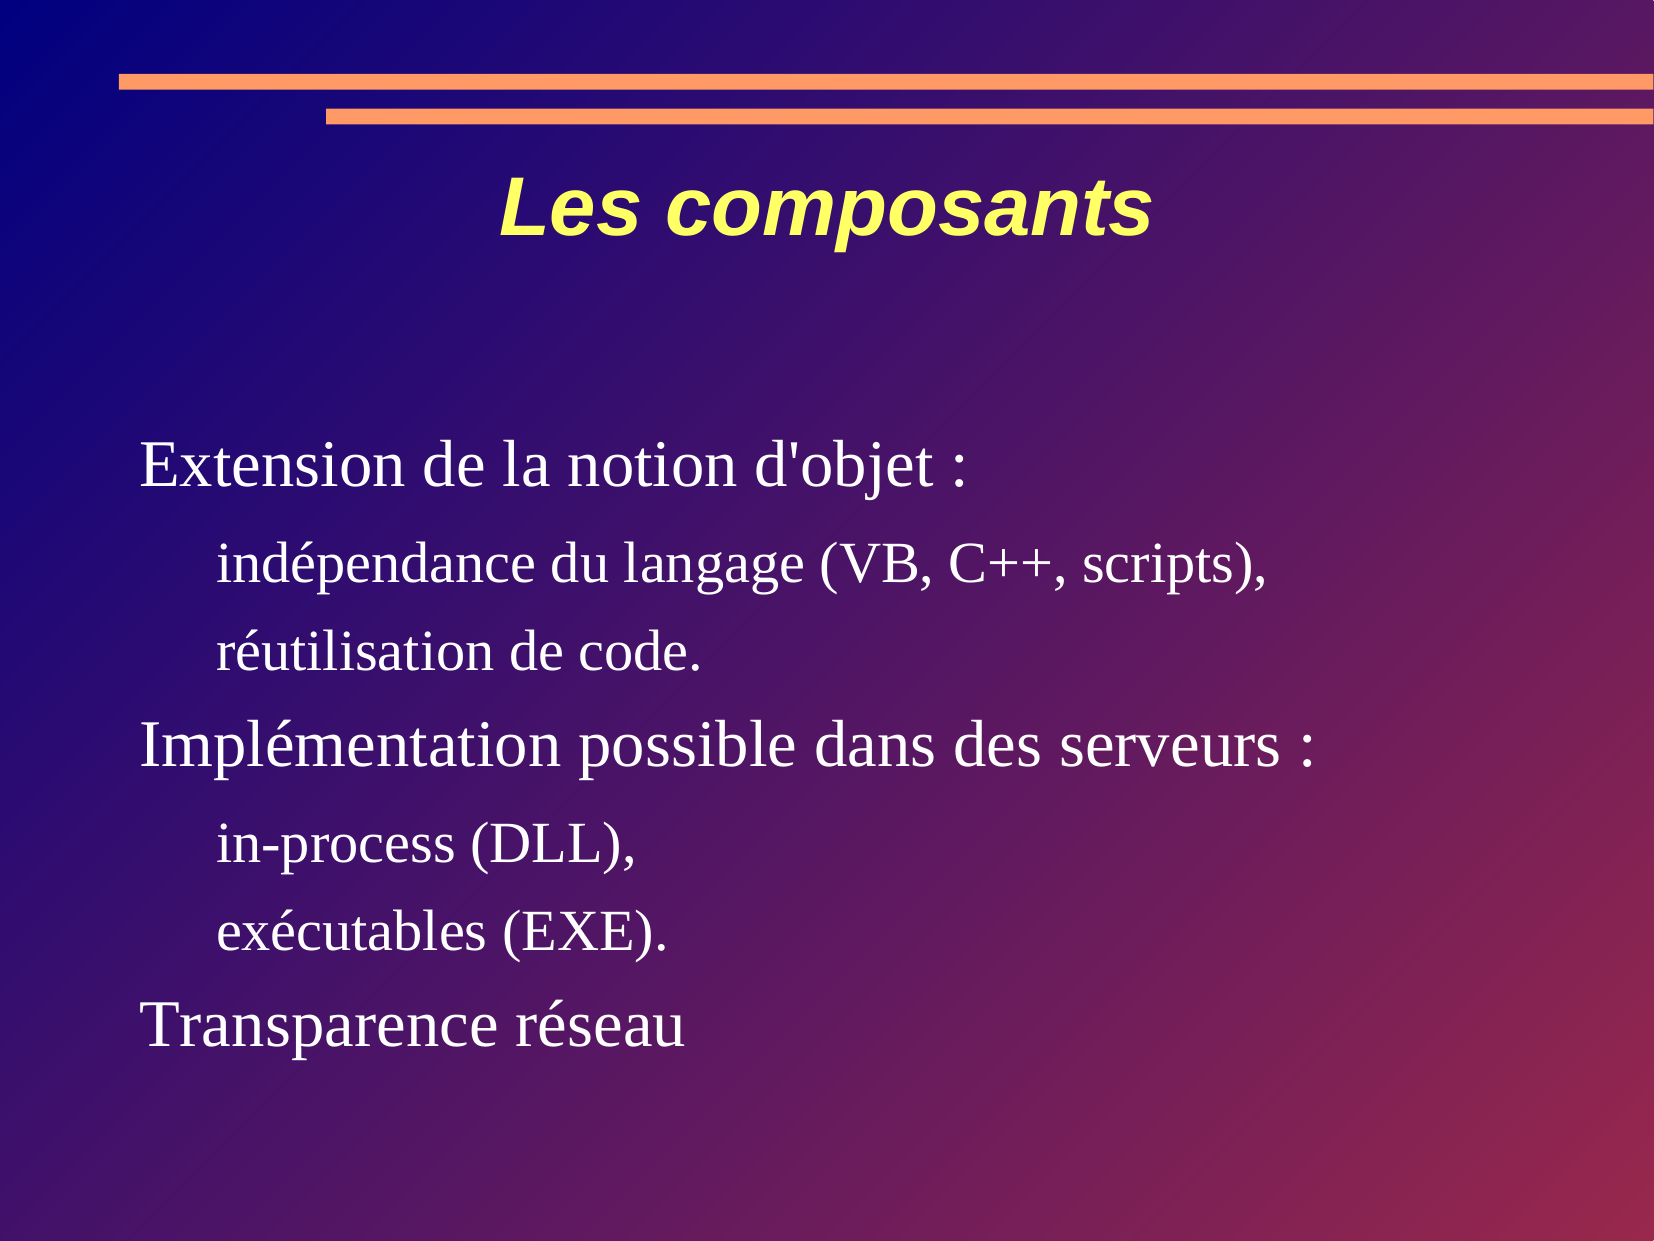

# Les composants
Extension de la notion d'objet :
indépendance du langage (VB, C++, scripts),
réutilisation de code.
Implémentation possible dans des serveurs :
in-process (DLL),
exécutables (EXE).
Transparence réseau